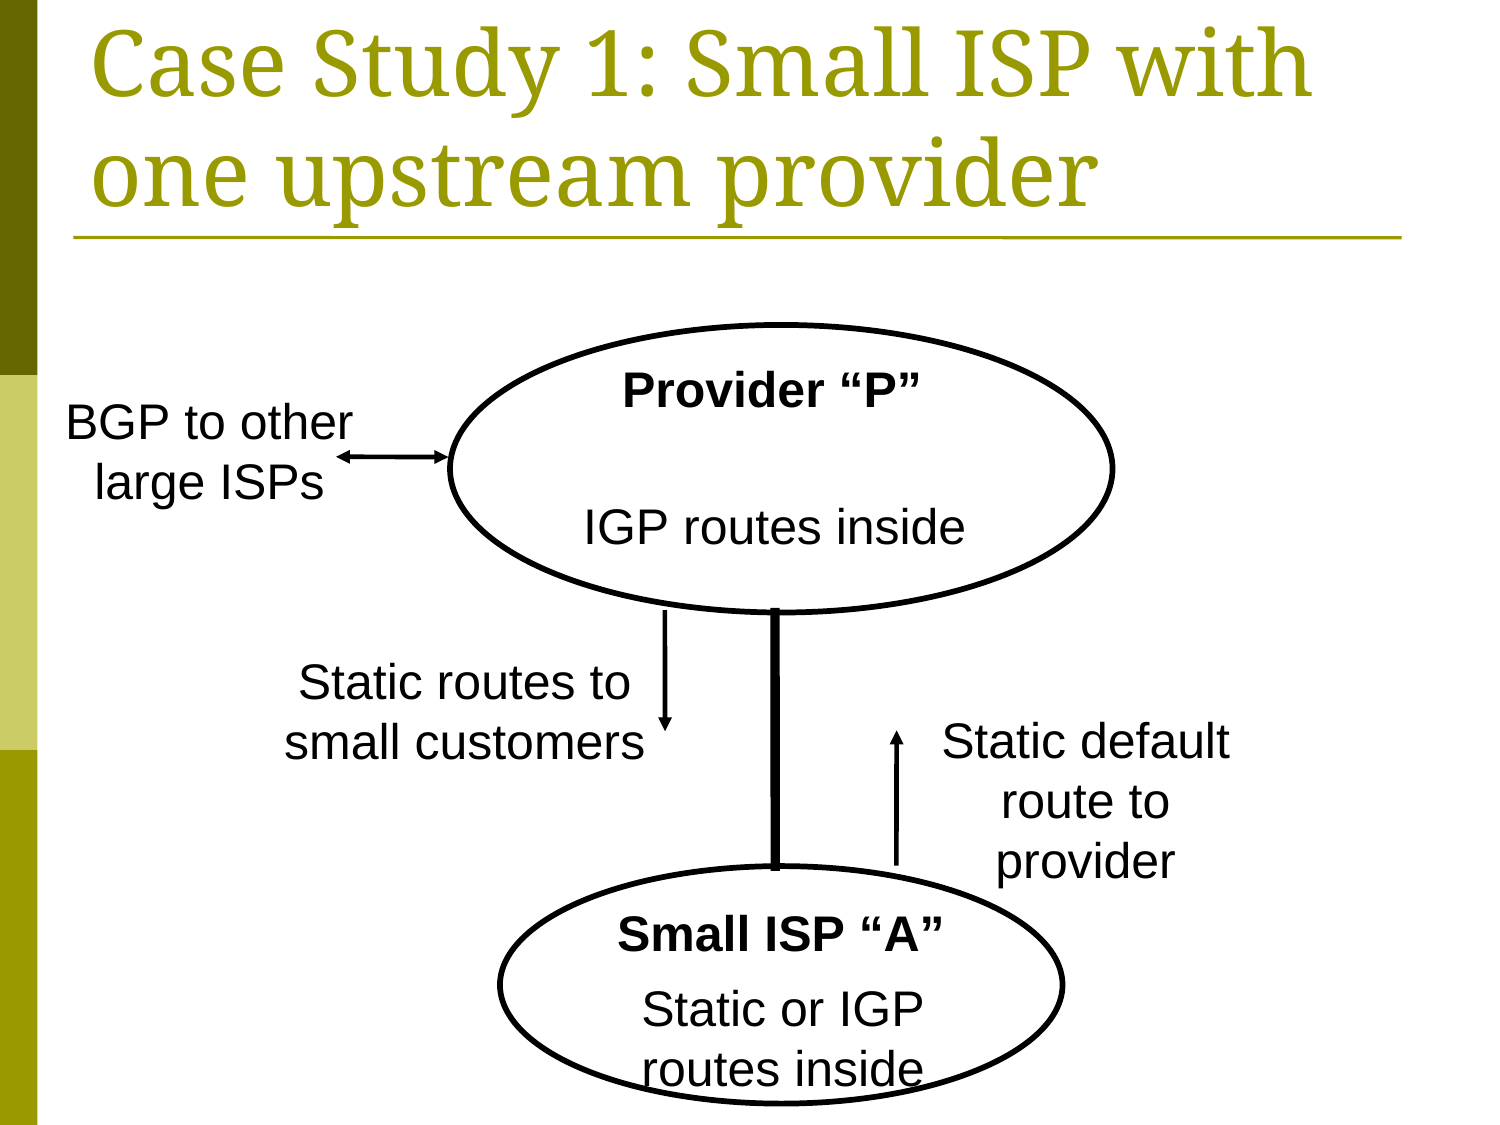

# Case Study 1: Small ISP with one upstream provider
Provider “P”
BGP to other large ISPs
IGP routes inside
Static routes to small customers
Static default route to provider
Small ISP “A”
Static or IGP routes inside